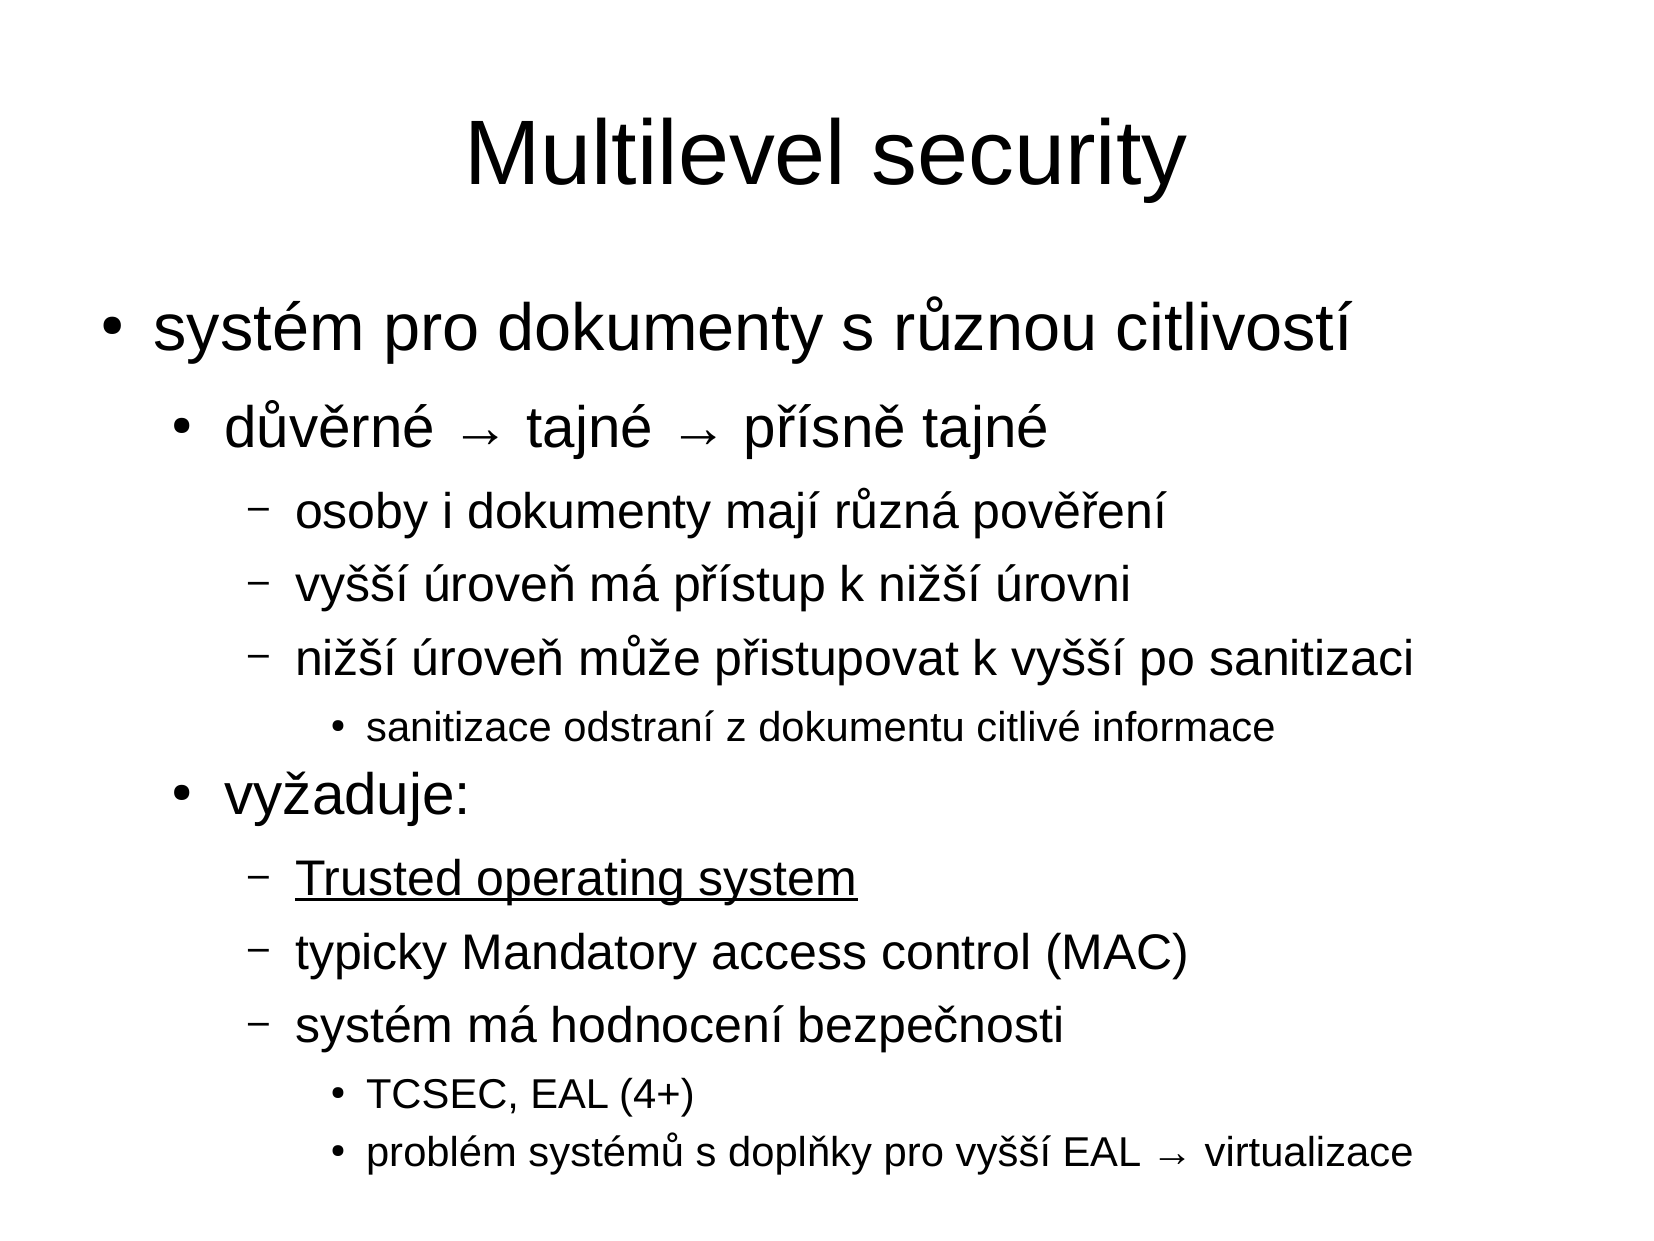

# Multilevel security
systém pro dokumenty s různou citlivostí
důvěrné → tajné → přísně tajné
osoby i dokumenty mají různá pověření
vyšší úroveň má přístup k nižší úrovni
nižší úroveň může přistupovat k vyšší po sanitizaci
sanitizace odstraní z dokumentu citlivé informace
vyžaduje:
Trusted operating system
typicky Mandatory access control (MAC)
systém má hodnocení bezpečnosti
TCSEC, EAL (4+)
problém systémů s doplňky pro vyšší EAL → virtualizace